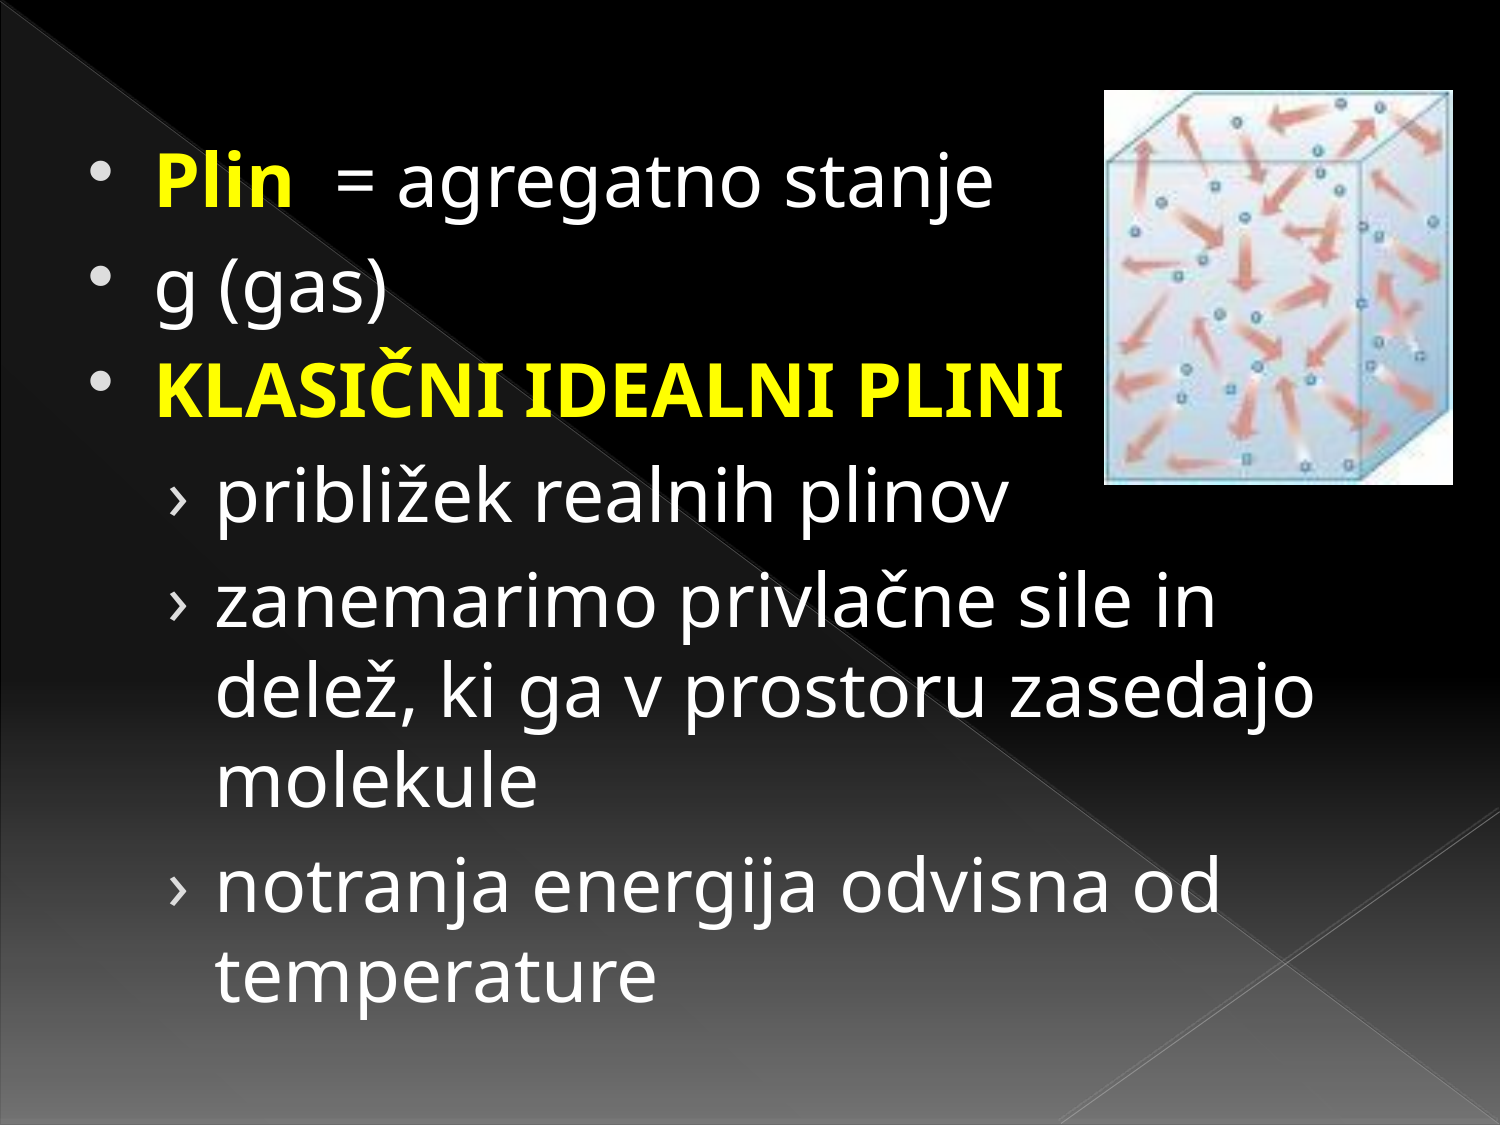

# Plin = agregatno stanje
g (gas)
KLASIČNI IDEALNI PLINI
približek realnih plinov
zanemarimo privlačne sile in delež, ki ga v prostoru zasedajo molekule
notranja energija odvisna od temperature